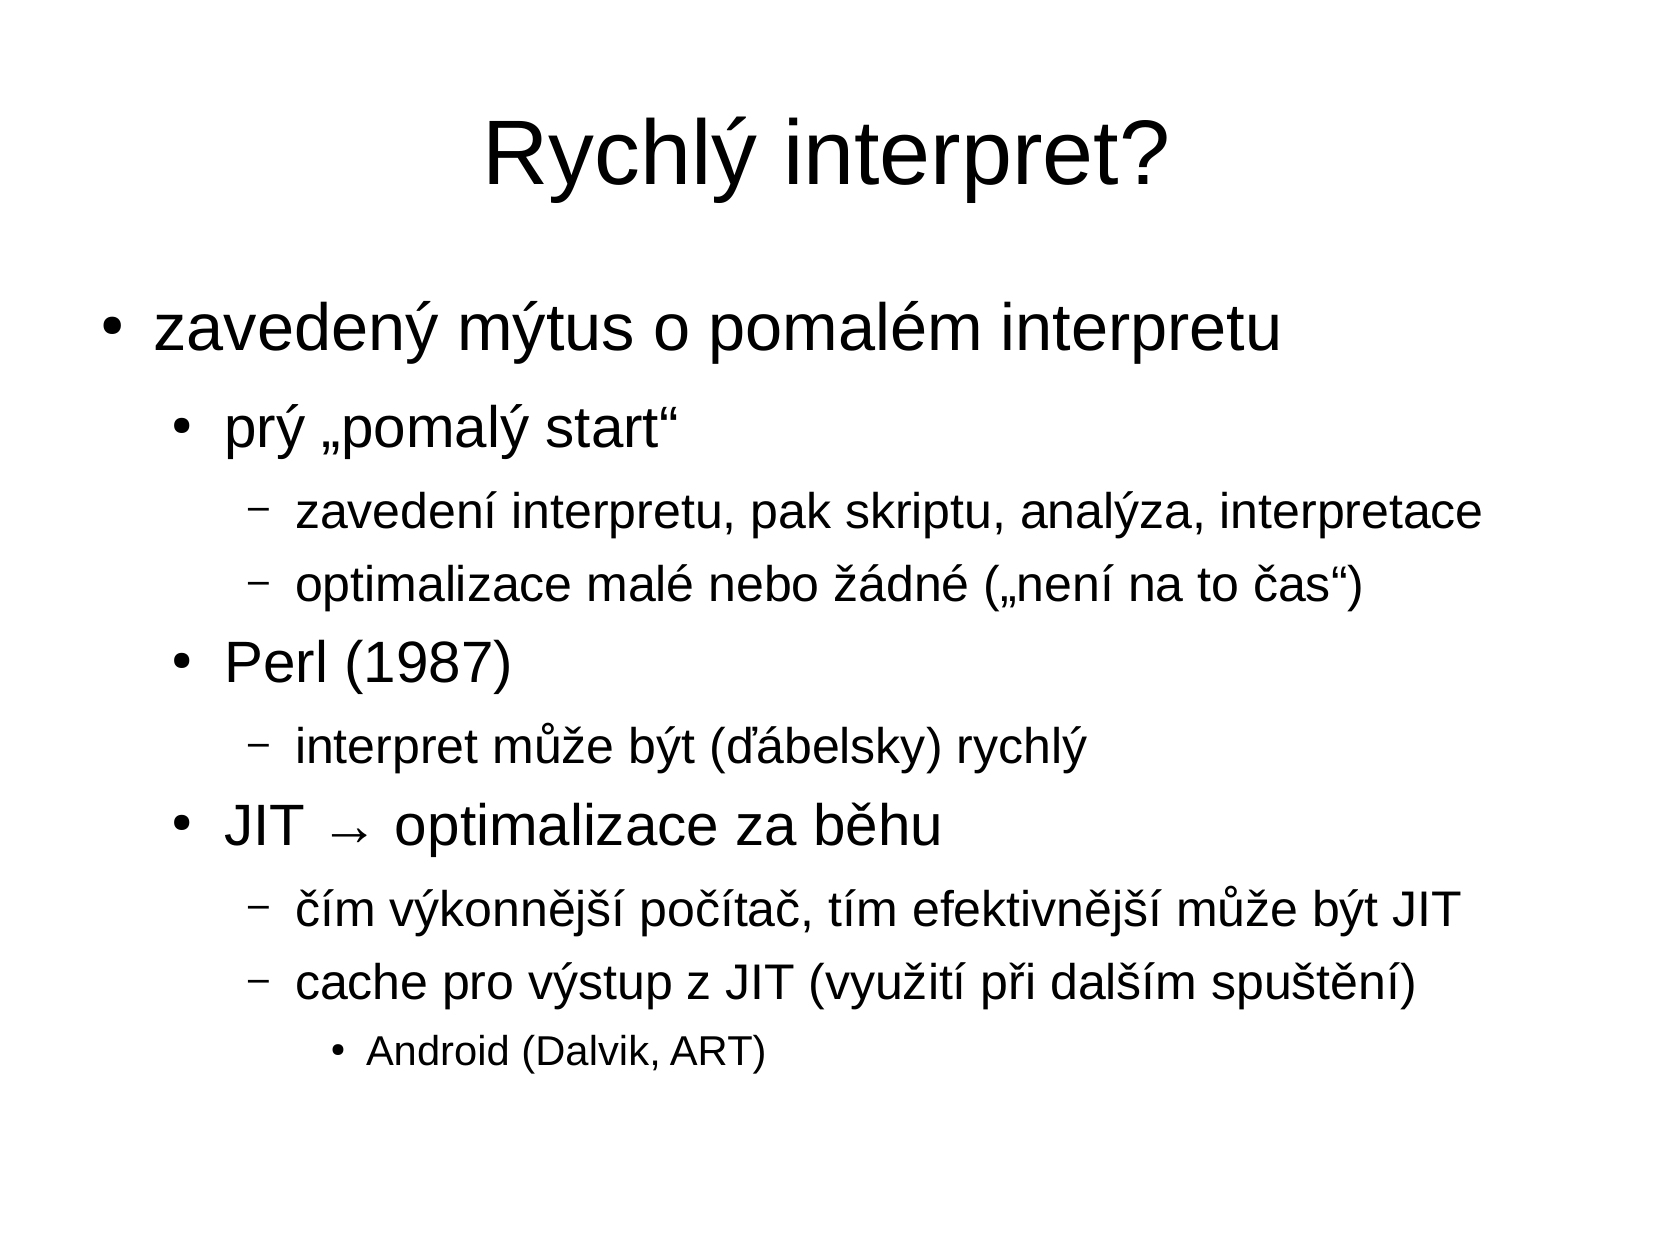

# Rychlý interpret?
zavedený mýtus o pomalém interpretu
prý „pomalý start“
zavedení interpretu, pak skriptu, analýza, interpretace
optimalizace malé nebo žádné („není na to čas“)
Perl (1987)
interpret může být (ďábelsky) rychlý
JIT → optimalizace za běhu
čím výkonnější počítač, tím efektivnější může být JIT
cache pro výstup z JIT (využití při dalším spuštění)
Android (Dalvik, ART)